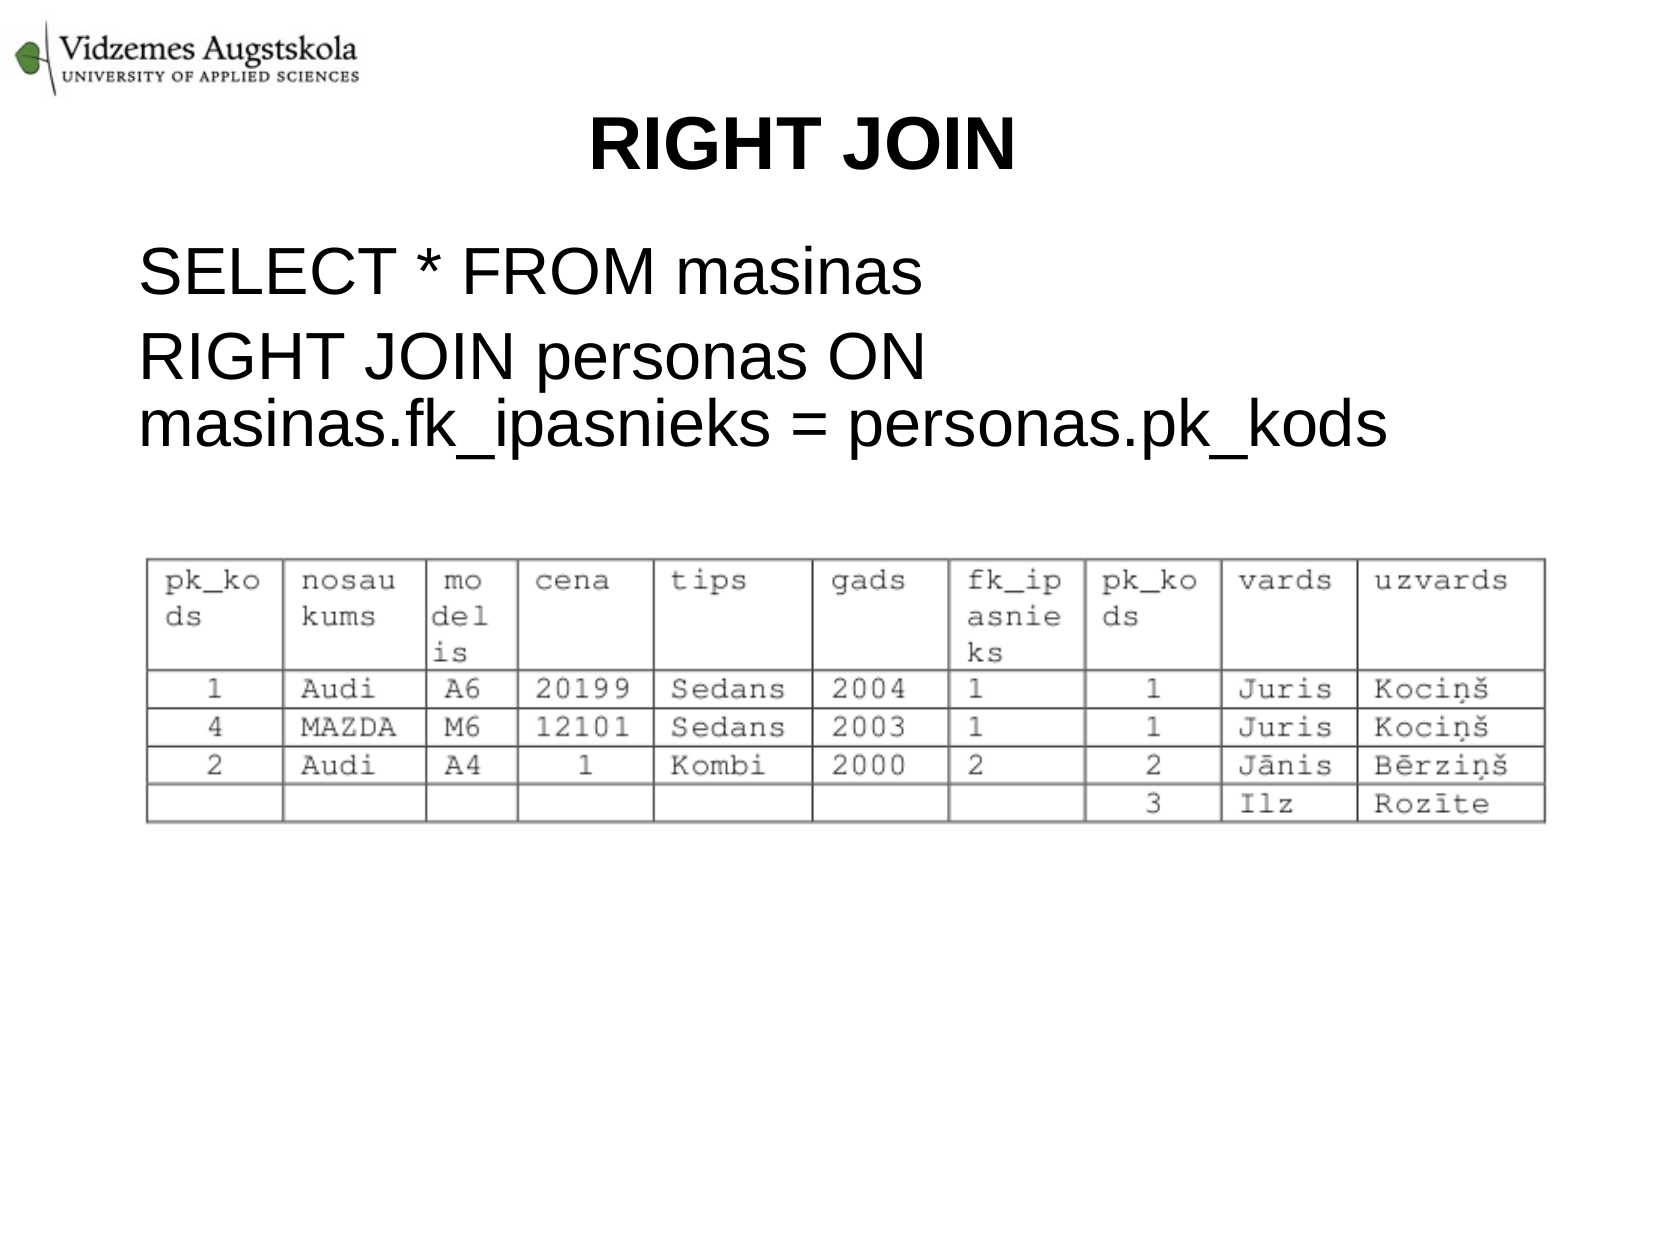

# RIGHT JOIN
SELECT * FROM masinas
RIGHT JOIN personas ON masinas.fk_ipasnieks = personas.pk_kods